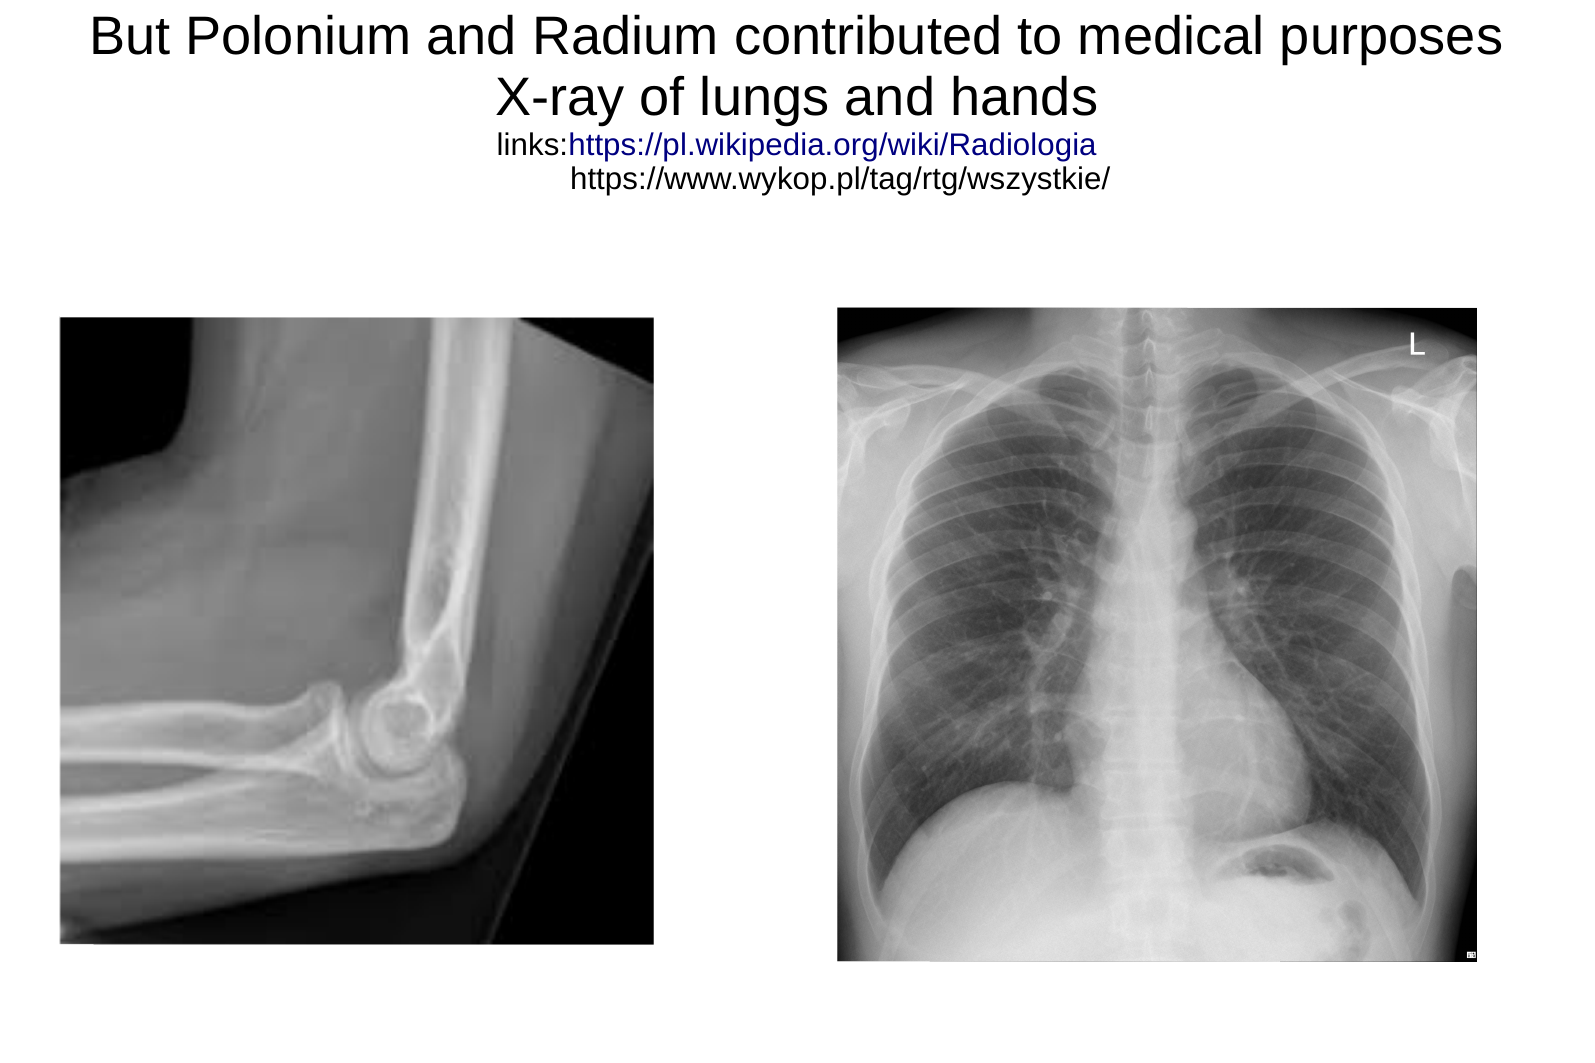

# But Polonium and Radium contributed to medical purposes X-ray of lungs and hands links:https://pl.wikipedia.org/wiki/Radiologia https://www.wykop.pl/tag/rtg/wszystkie/